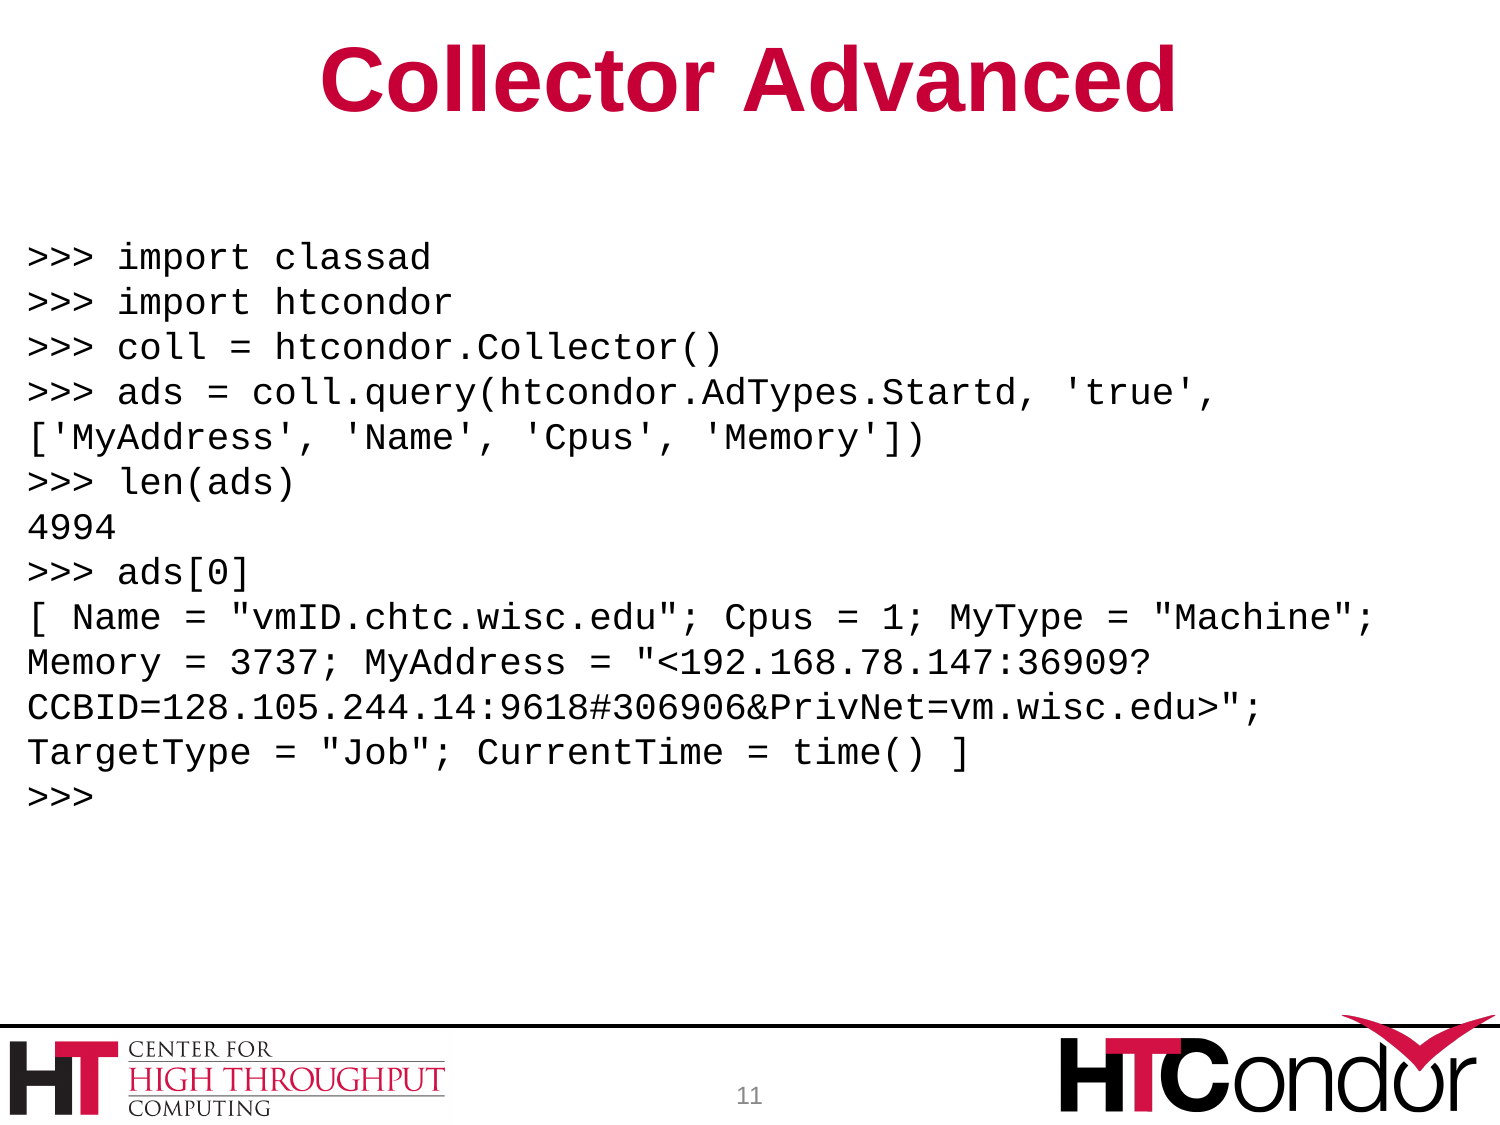

# Collector Advanced
>>> import classad
>>> import htcondor
>>> coll = htcondor.Collector()
>>> ads = coll.query(htcondor.AdTypes.Startd, 'true', ['MyAddress', 'Name', 'Cpus', 'Memory'])
>>> len(ads)
4994
>>> ads[0]
[ Name = "vmID.chtc.wisc.edu"; Cpus = 1; MyType = "Machine"; Memory = 3737; MyAddress = "<192.168.78.147:36909?CCBID=128.105.244.14:9618#306906&PrivNet=vm.wisc.edu>"; TargetType = "Job"; CurrentTime = time() ]
>>>